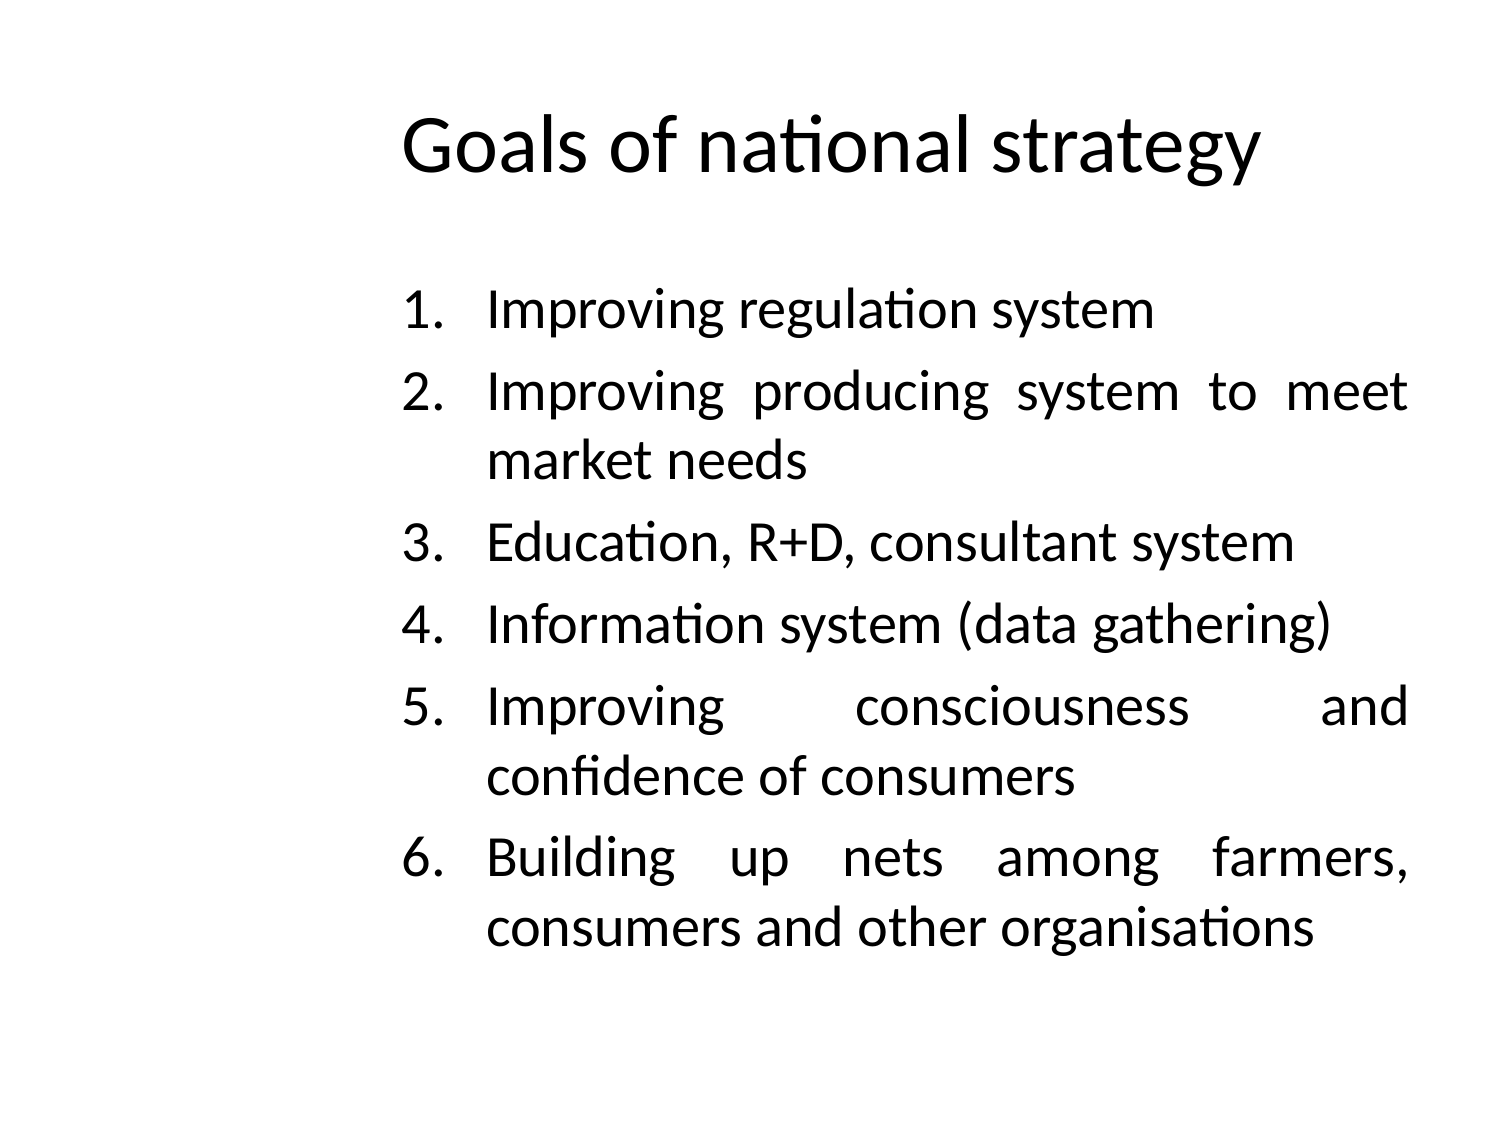

# Goals of national strategy
Improving regulation system
Improving producing system to meet market needs
Education, R+D, consultant system
Information system (data gathering)
Improving consciousness and confidence of consumers
Building up nets among farmers, consumers and other organisations